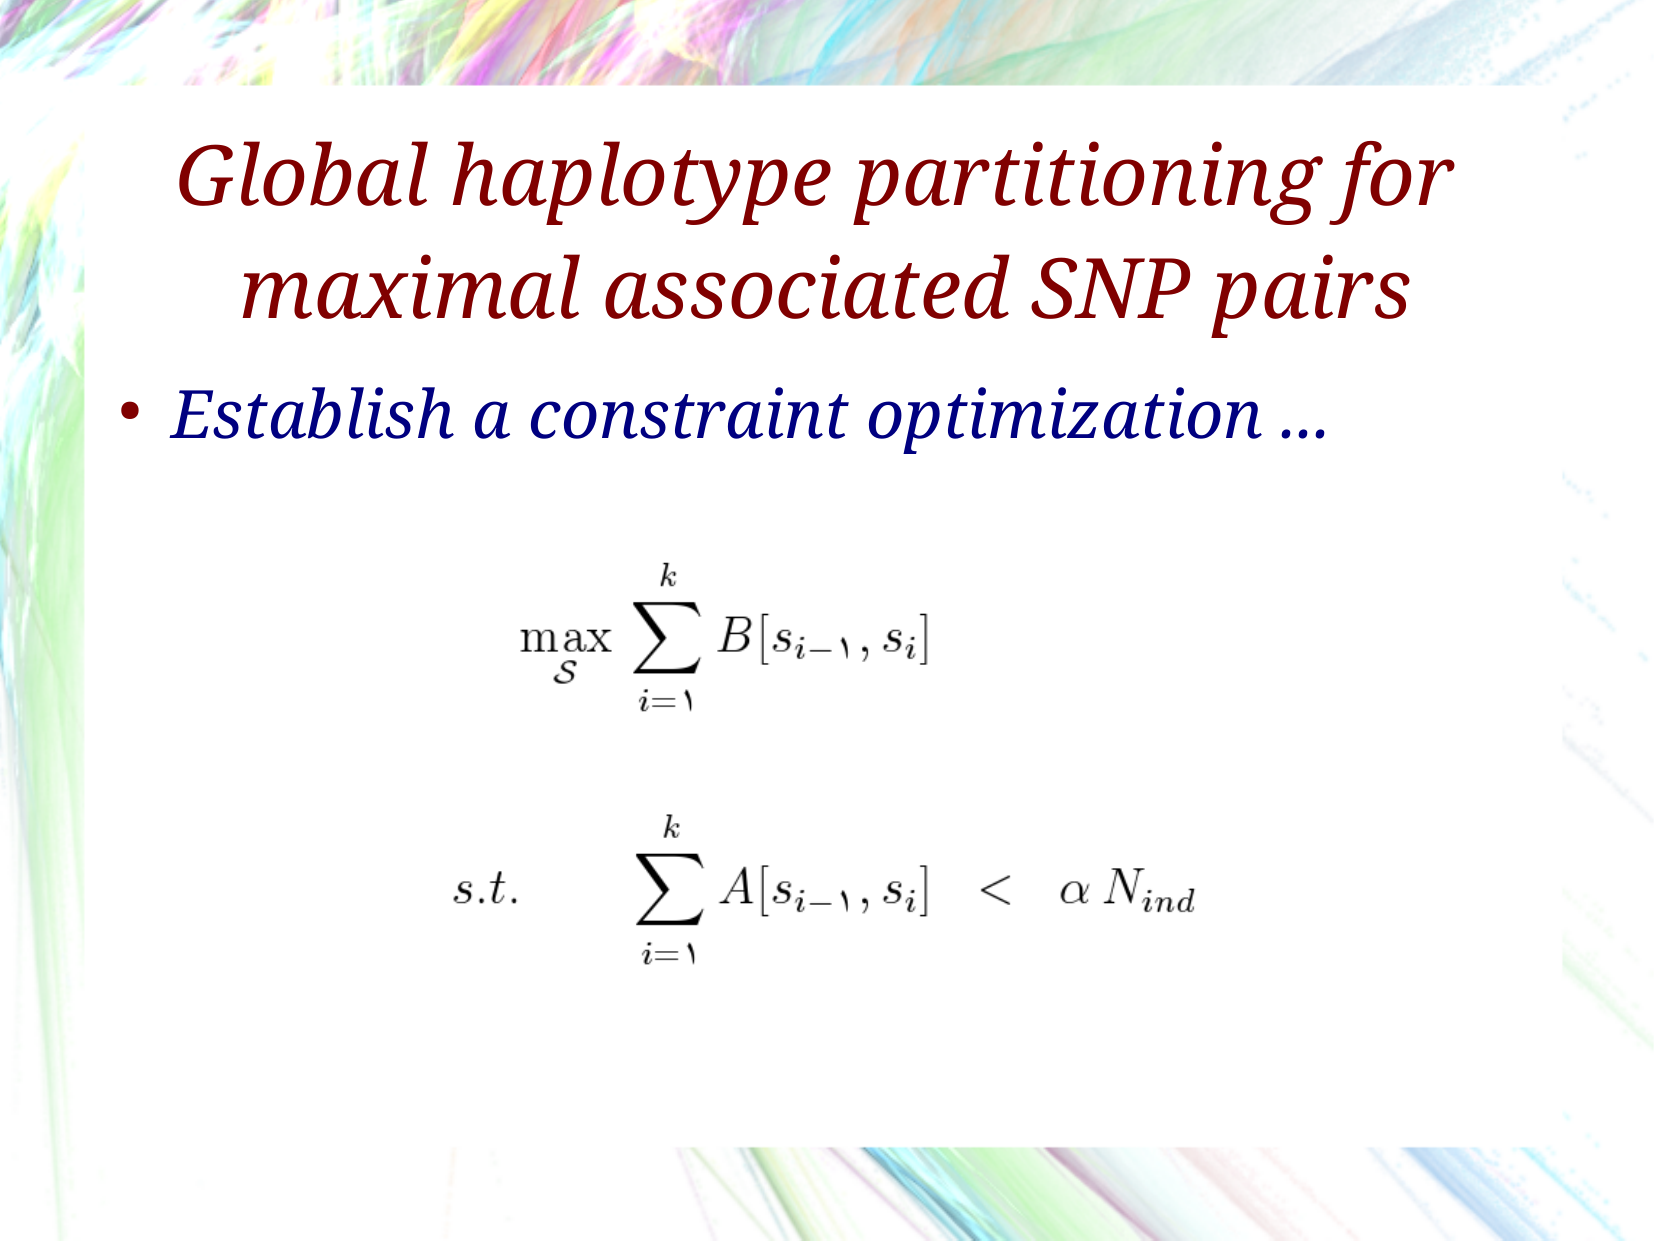

# Global haplotype partitioning for maximal associated SNP pairs
Establish a constraint optimization ...